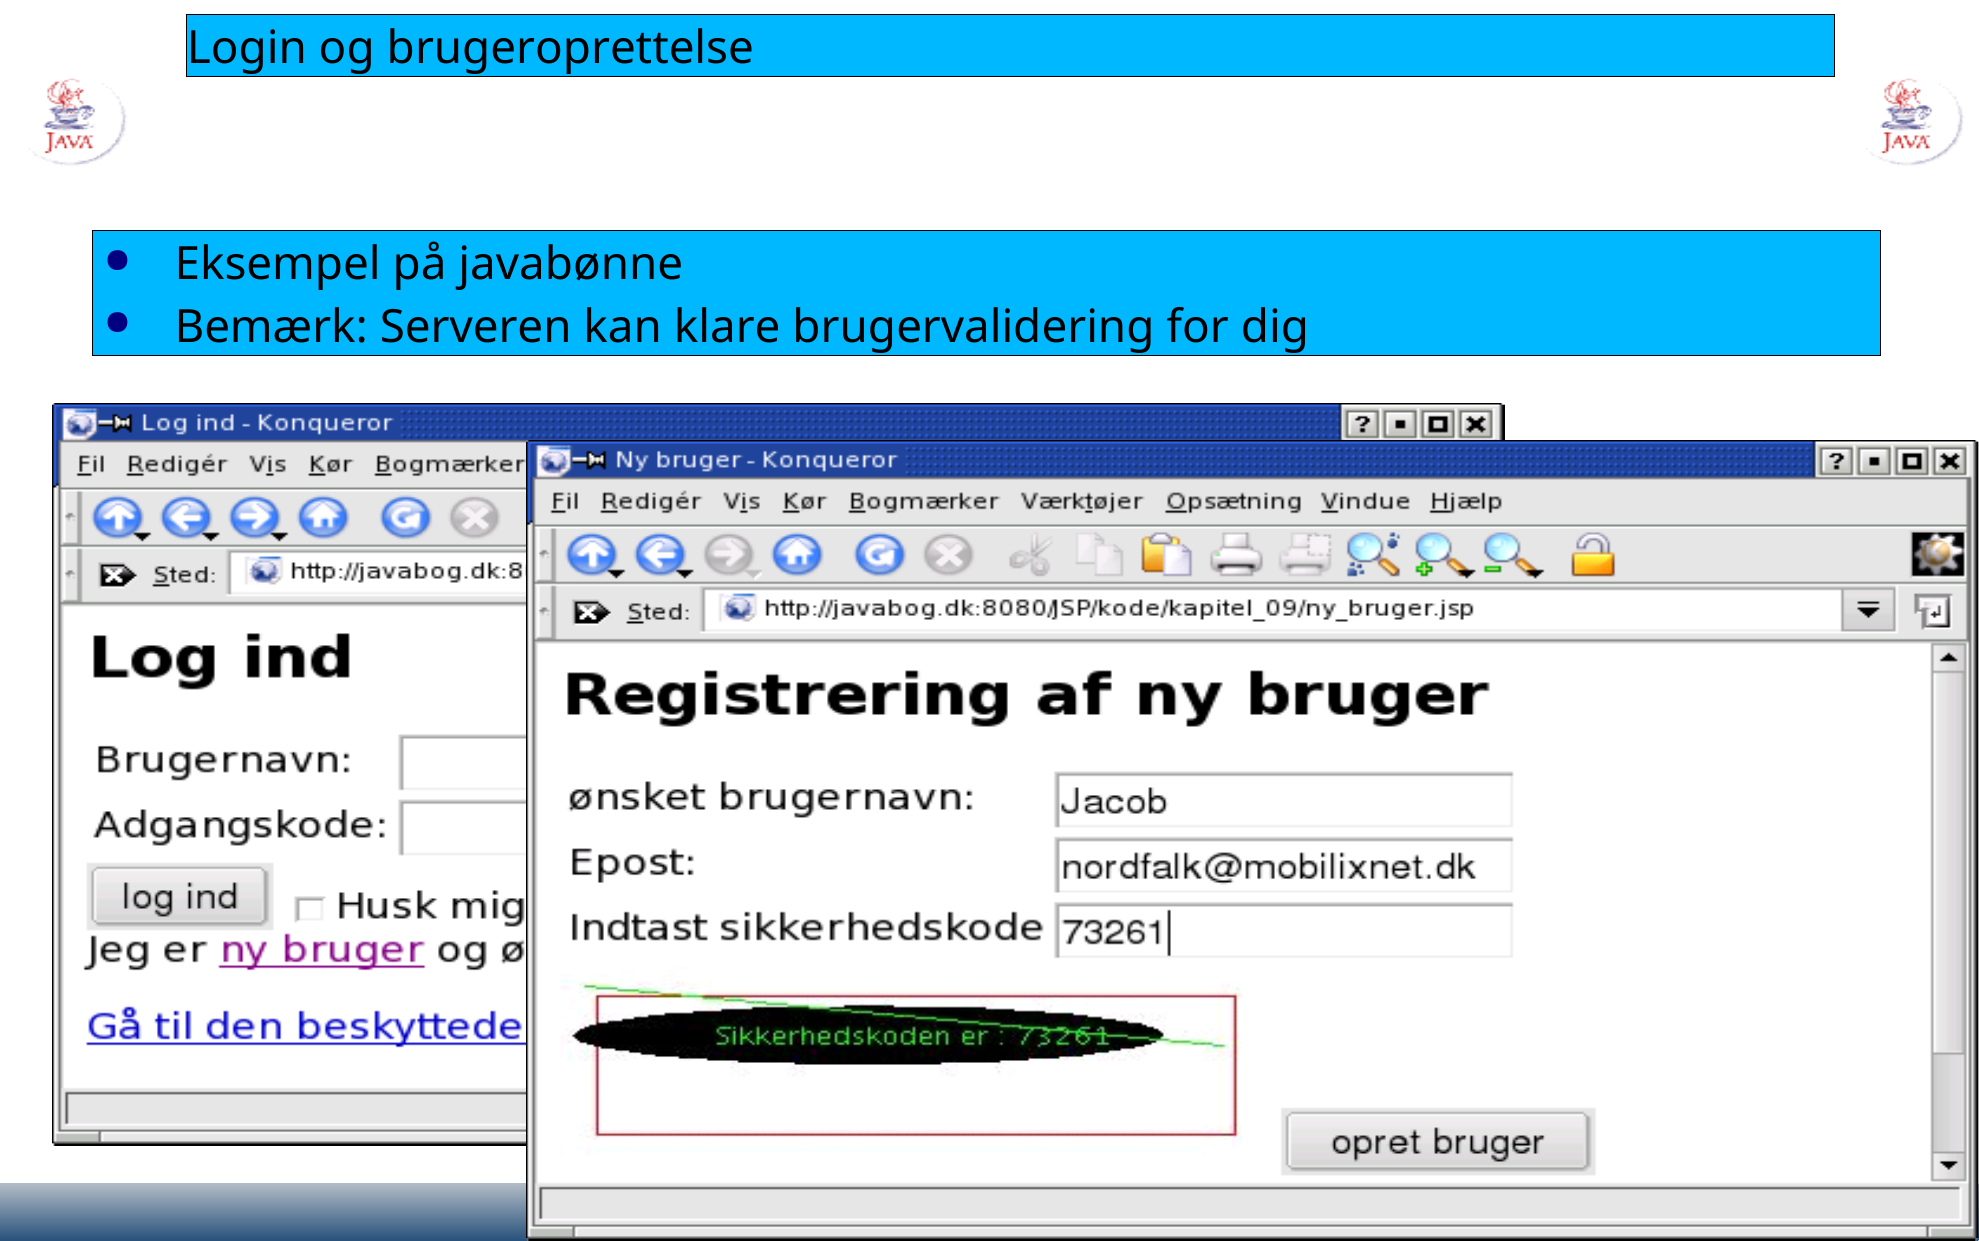

Login og brugeroprettelse
Eksempel på javabønne
Bemærk: Serveren kan klare brugervalidering for dig